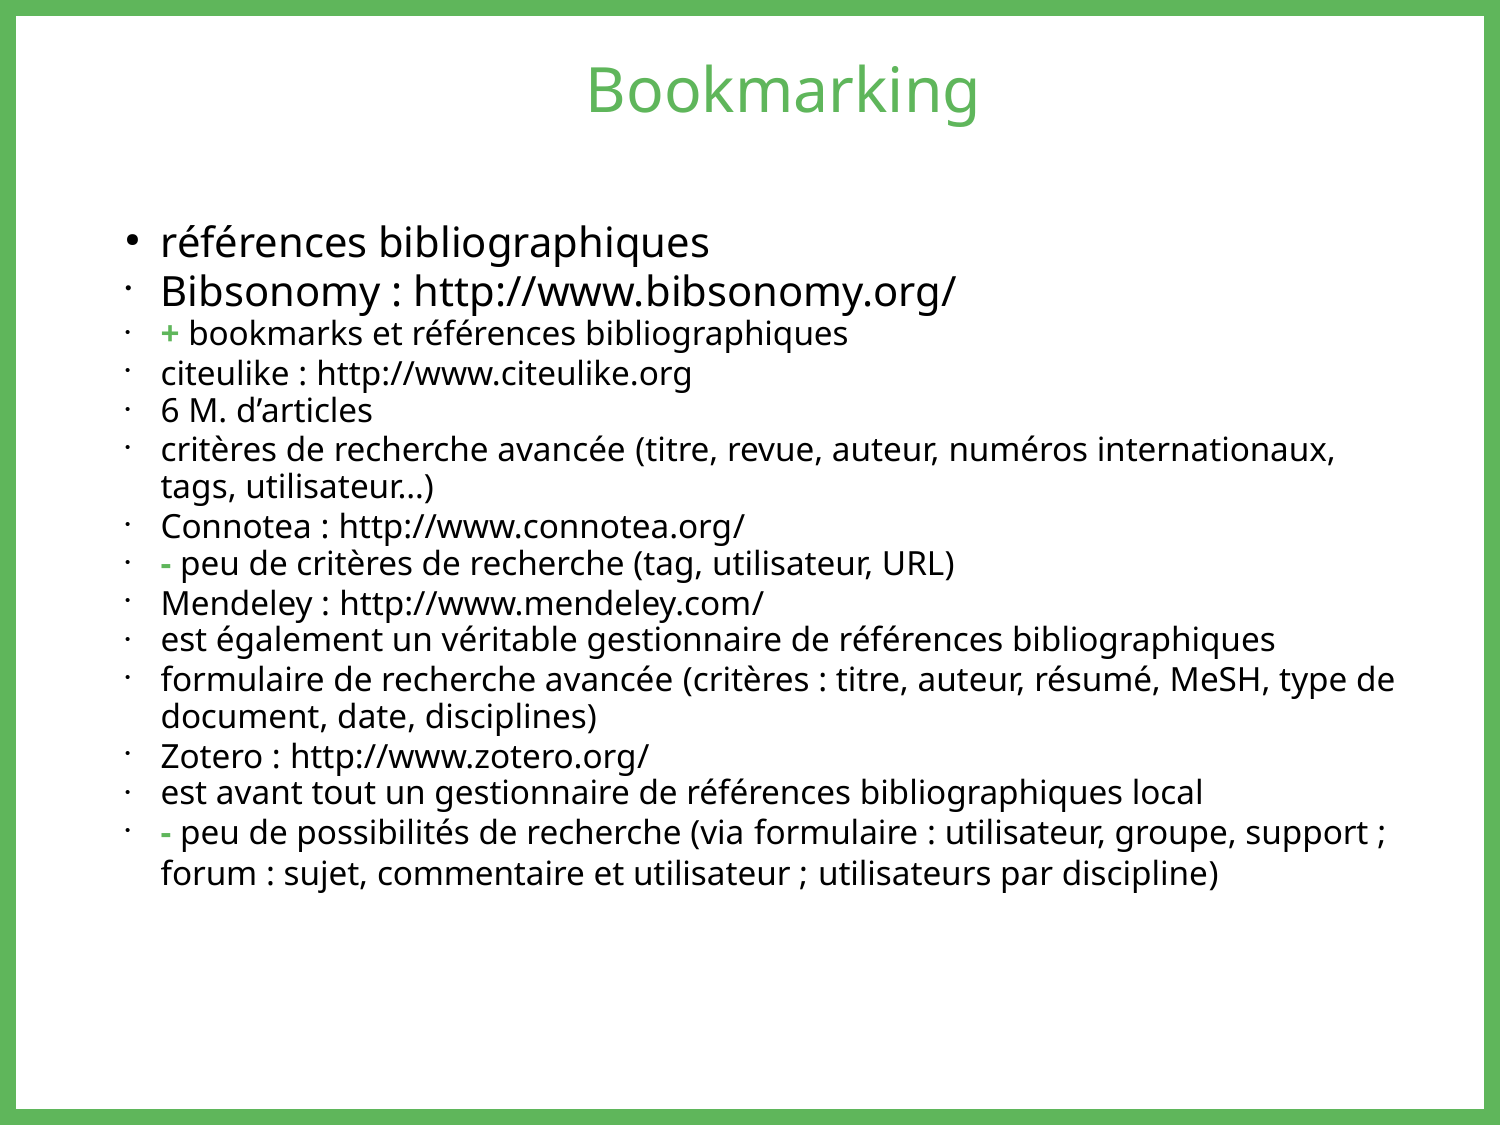

Bookmarking
références bibliographiques
Bibsonomy : http://www.bibsonomy.org/
+ bookmarks et références bibliographiques
citeulike : http://www.citeulike.org
6 M. d’articles
critères de recherche avancée (titre, revue, auteur, numéros internationaux, tags, utilisateur…)
Connotea : http://www.connotea.org/
- peu de critères de recherche (tag, utilisateur, URL)
Mendeley : http://www.mendeley.com/
est également un véritable gestionnaire de références bibliographiques
formulaire de recherche avancée (critères : titre, auteur, résumé, MeSH, type de document, date, disciplines)
Zotero : http://www.zotero.org/
est avant tout un gestionnaire de références bibliographiques local
- peu de possibilités de recherche (via formulaire : utilisateur, groupe, support ; forum : sujet, commentaire et utilisateur ; utilisateurs par discipline)